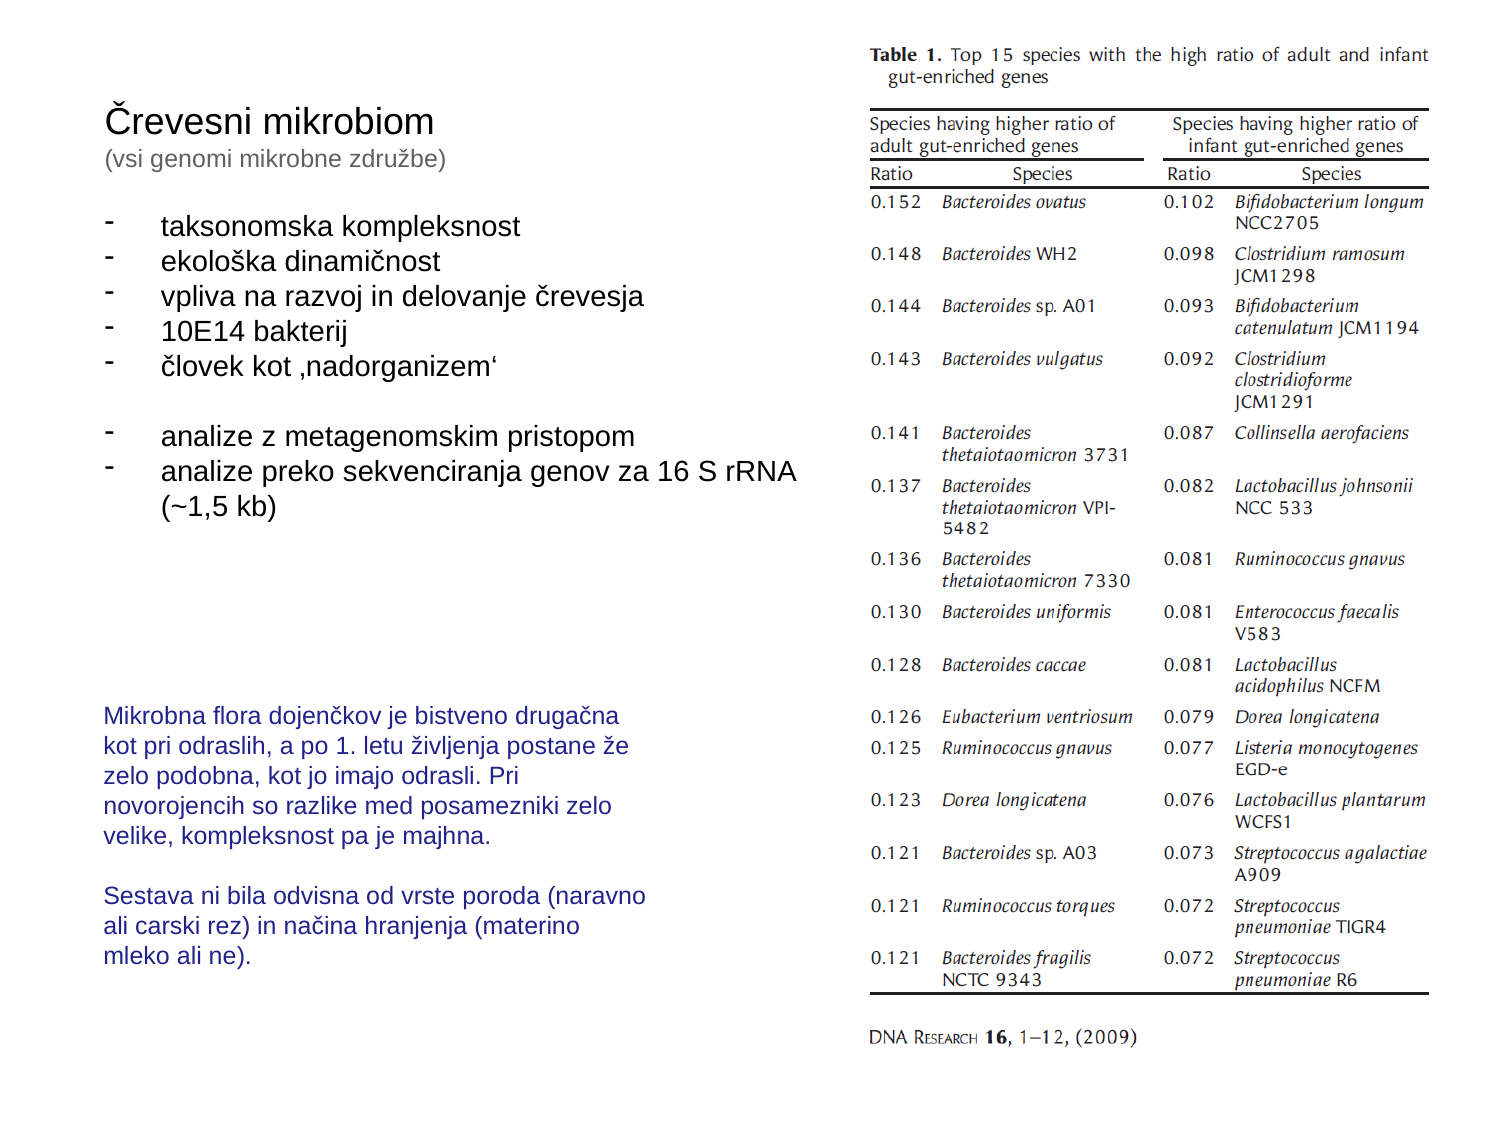

Črevesni mikrobiom
(vsi genomi mikrobne združbe)
taksonomska kompleksnost
ekološka dinamičnost
vpliva na razvoj in delovanje črevesja
10E14 bakterij
človek kot ‚nadorganizem‘
analize z metagenomskim pristopom
analize preko sekvenciranja genov za 16 S rRNA
(~1,5 kb)
Mikrobna flora dojenčkov je bistveno drugačna kot pri odraslih, a po 1. letu življenja postane že zelo podobna, kot jo imajo odrasli. Pri novorojencih so razlike med posamezniki zelo velike, kompleksnost pa je majhna.
Sestava ni bila odvisna od vrste poroda (naravno ali carski rez) in načina hranjenja (materino mleko ali ne).